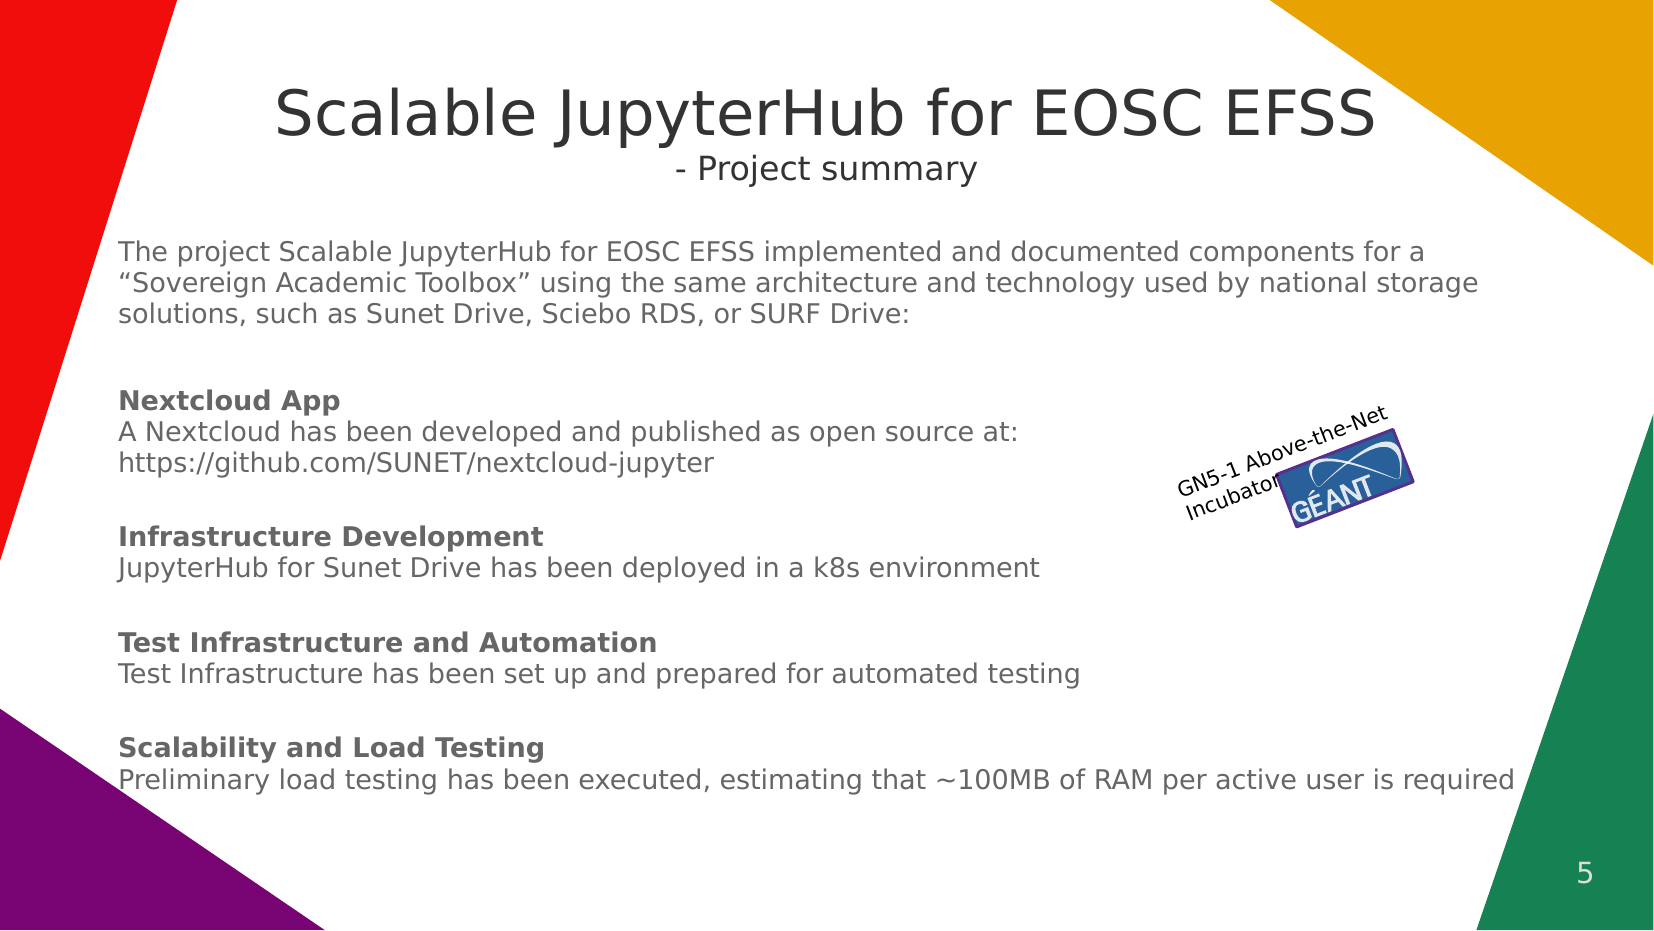

Scalable JupyterHub for EOSC EFSS
- Project summary
# The project Scalable JupyterHub for EOSC EFSS implemented and documented components for a “Sovereign Academic Toolbox” using the same architecture and technology used by national storage solutions, such as Sunet Drive, Sciebo RDS, or SURF Drive:
Nextcloud App
A Nextcloud has been developed and published as open source at:
https://github.com/SUNET/nextcloud-jupyter
Infrastructure Development
JupyterHub for Sunet Drive has been deployed in a k8s environment
Test Infrastructure and Automation
Test Infrastructure has been set up and prepared for automated testing
Scalability and Load Testing
Preliminary load testing has been executed, estimating that ~100MB of RAM per active user is required
GN5-1 Above-the-Net Incubator
5